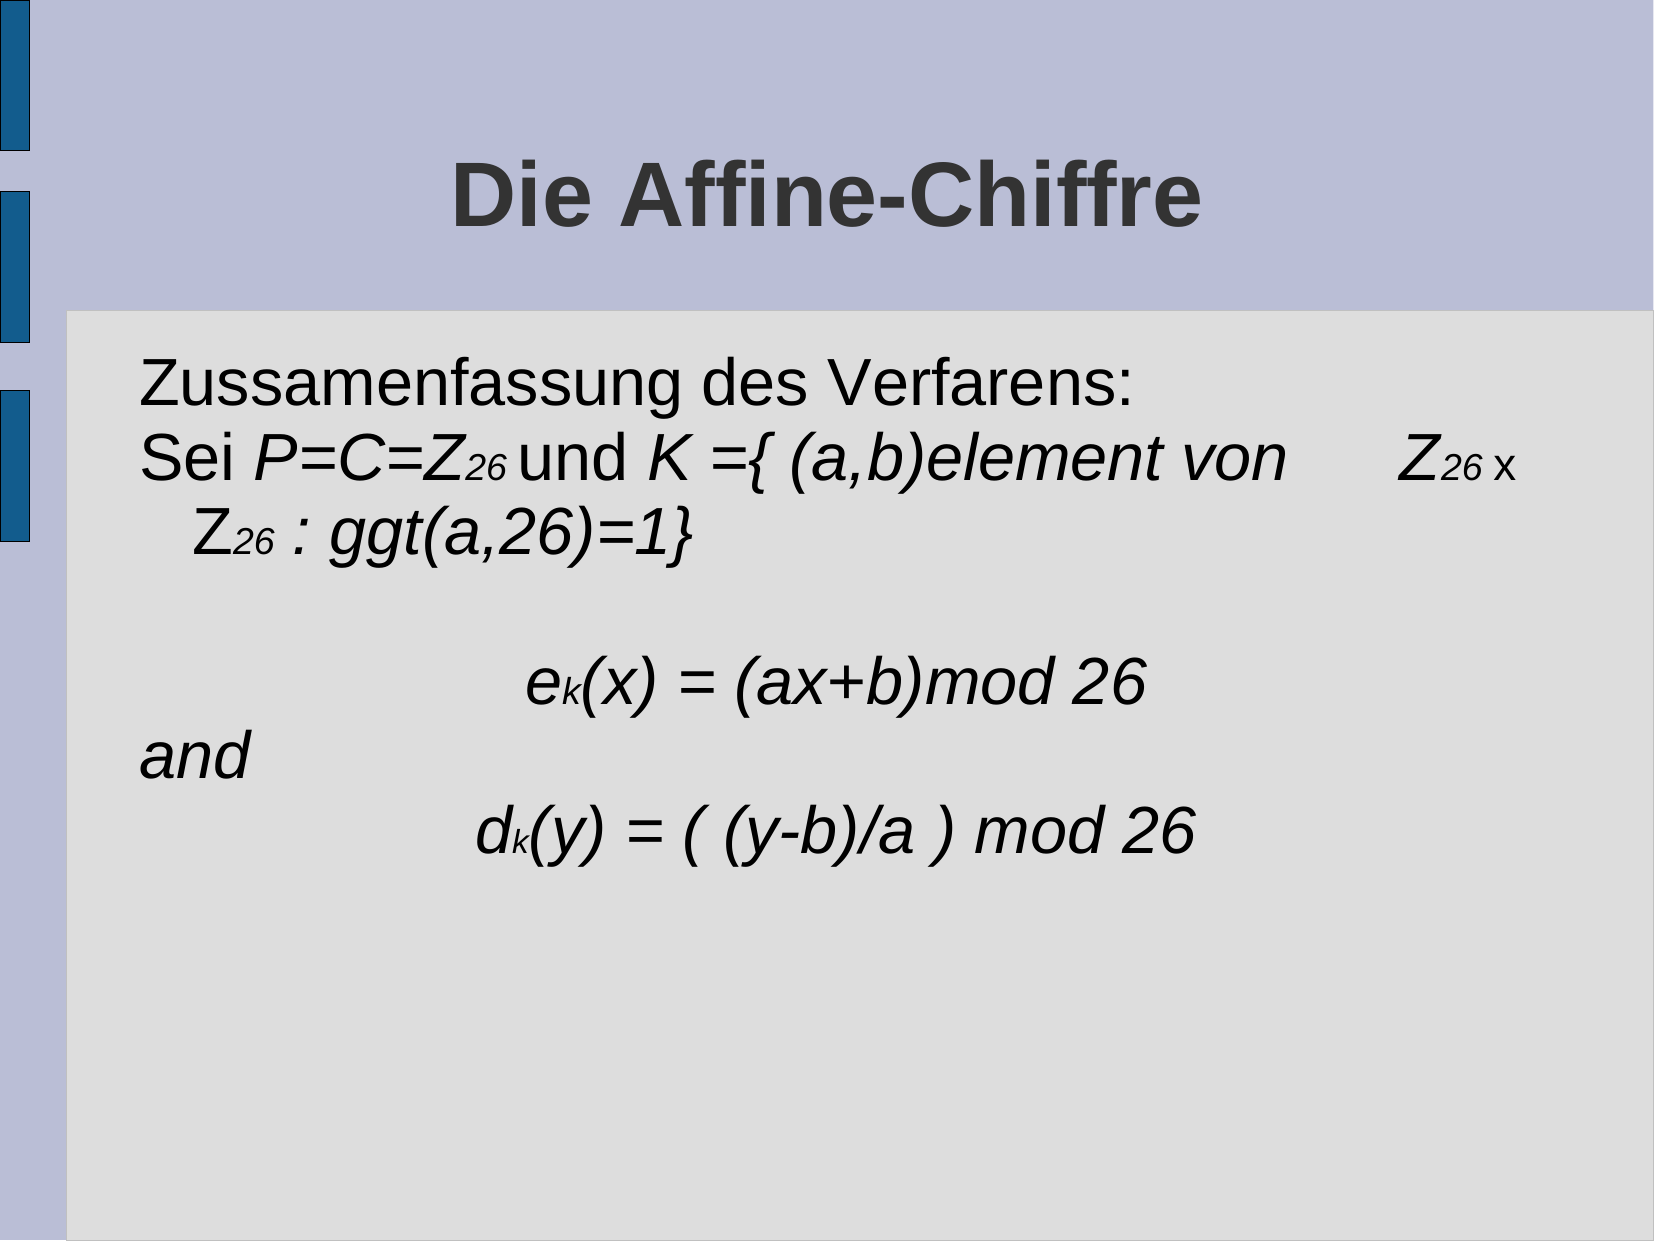

# Die Affine-Chiffre
Zussamenfassung des Verfarens:
Sei P=C=Z26 und K ={ (a,b)element von Z26 x Z26 : ggt(a,26)=1}
ek(x) = (ax+b)mod 26
and
dk(y) = ( (y-b)/a ) mod 26